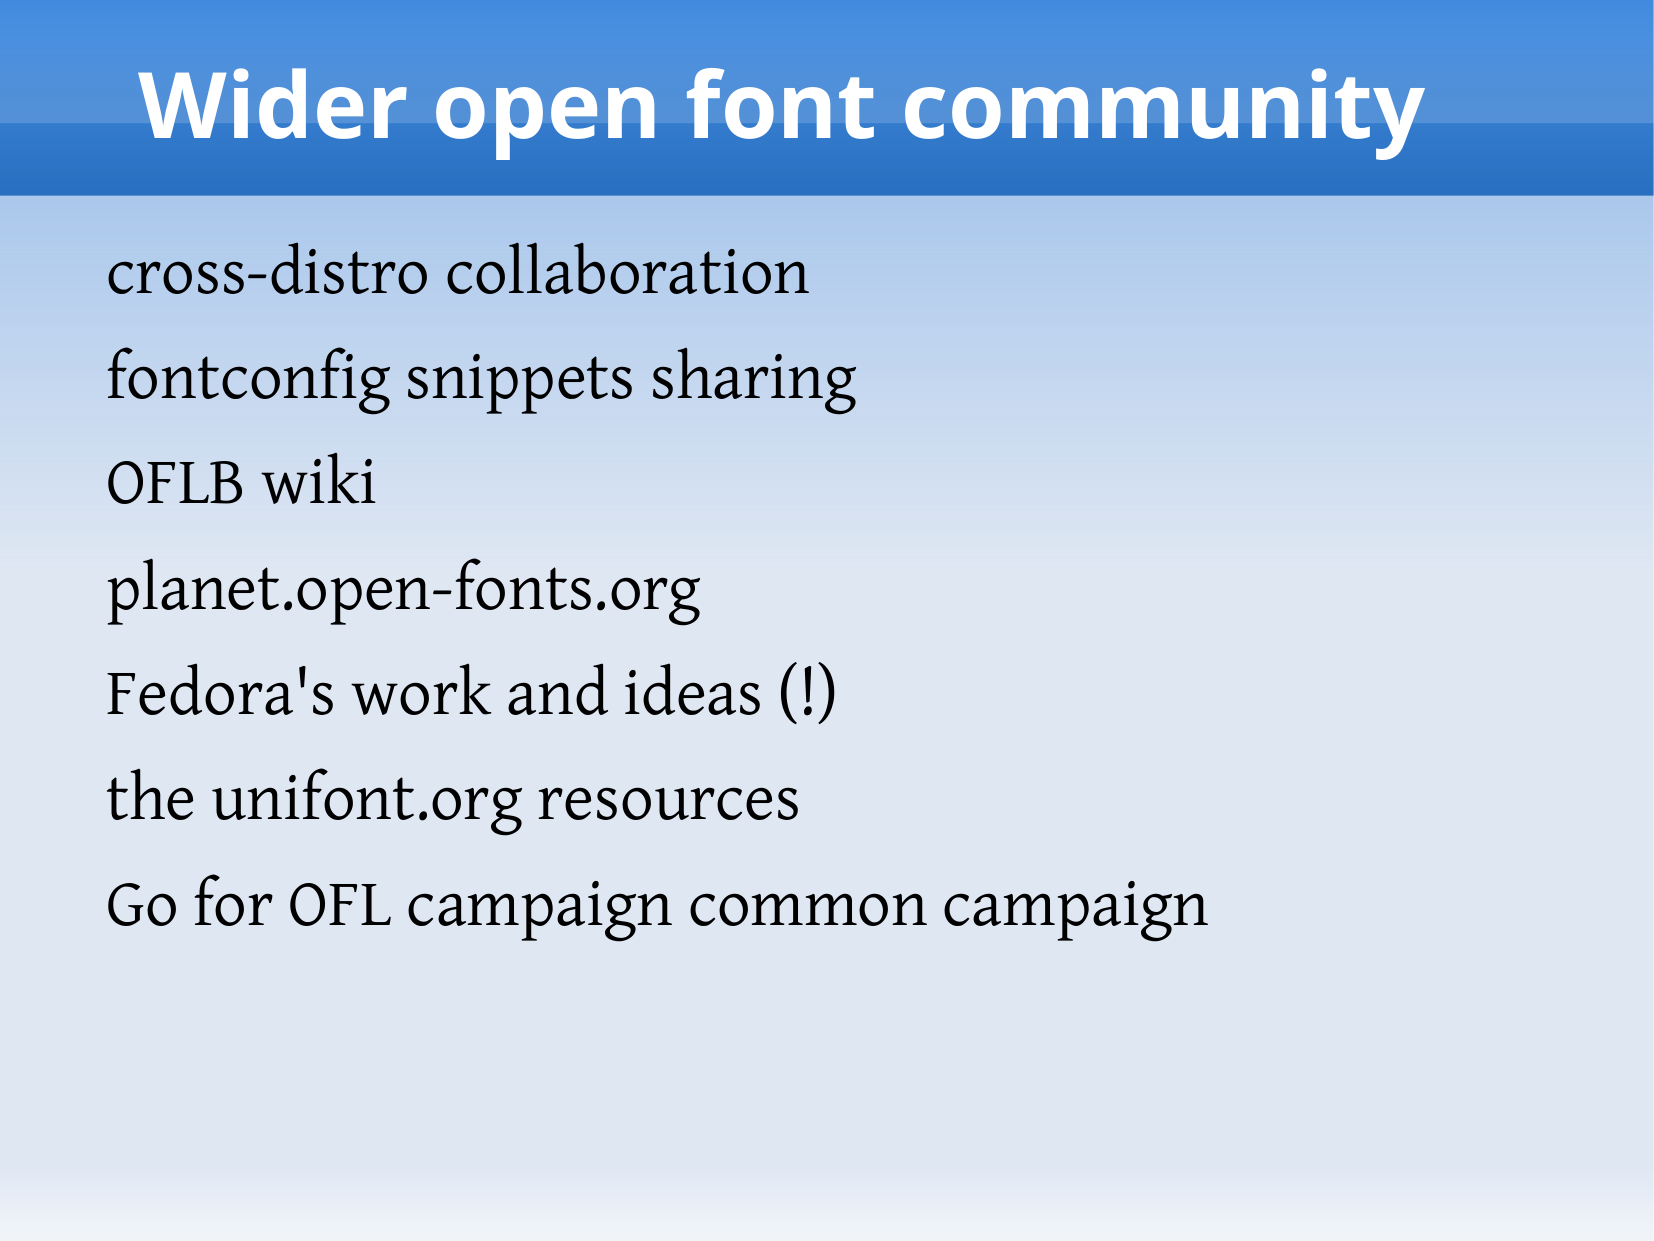

# Wider open font community
cross-distro collaboration
fontconfig snippets sharing
OFLB wiki
planet.open-fonts.org
Fedora's work and ideas (!)
the unifont.org resources
Go for OFL campaign common campaign